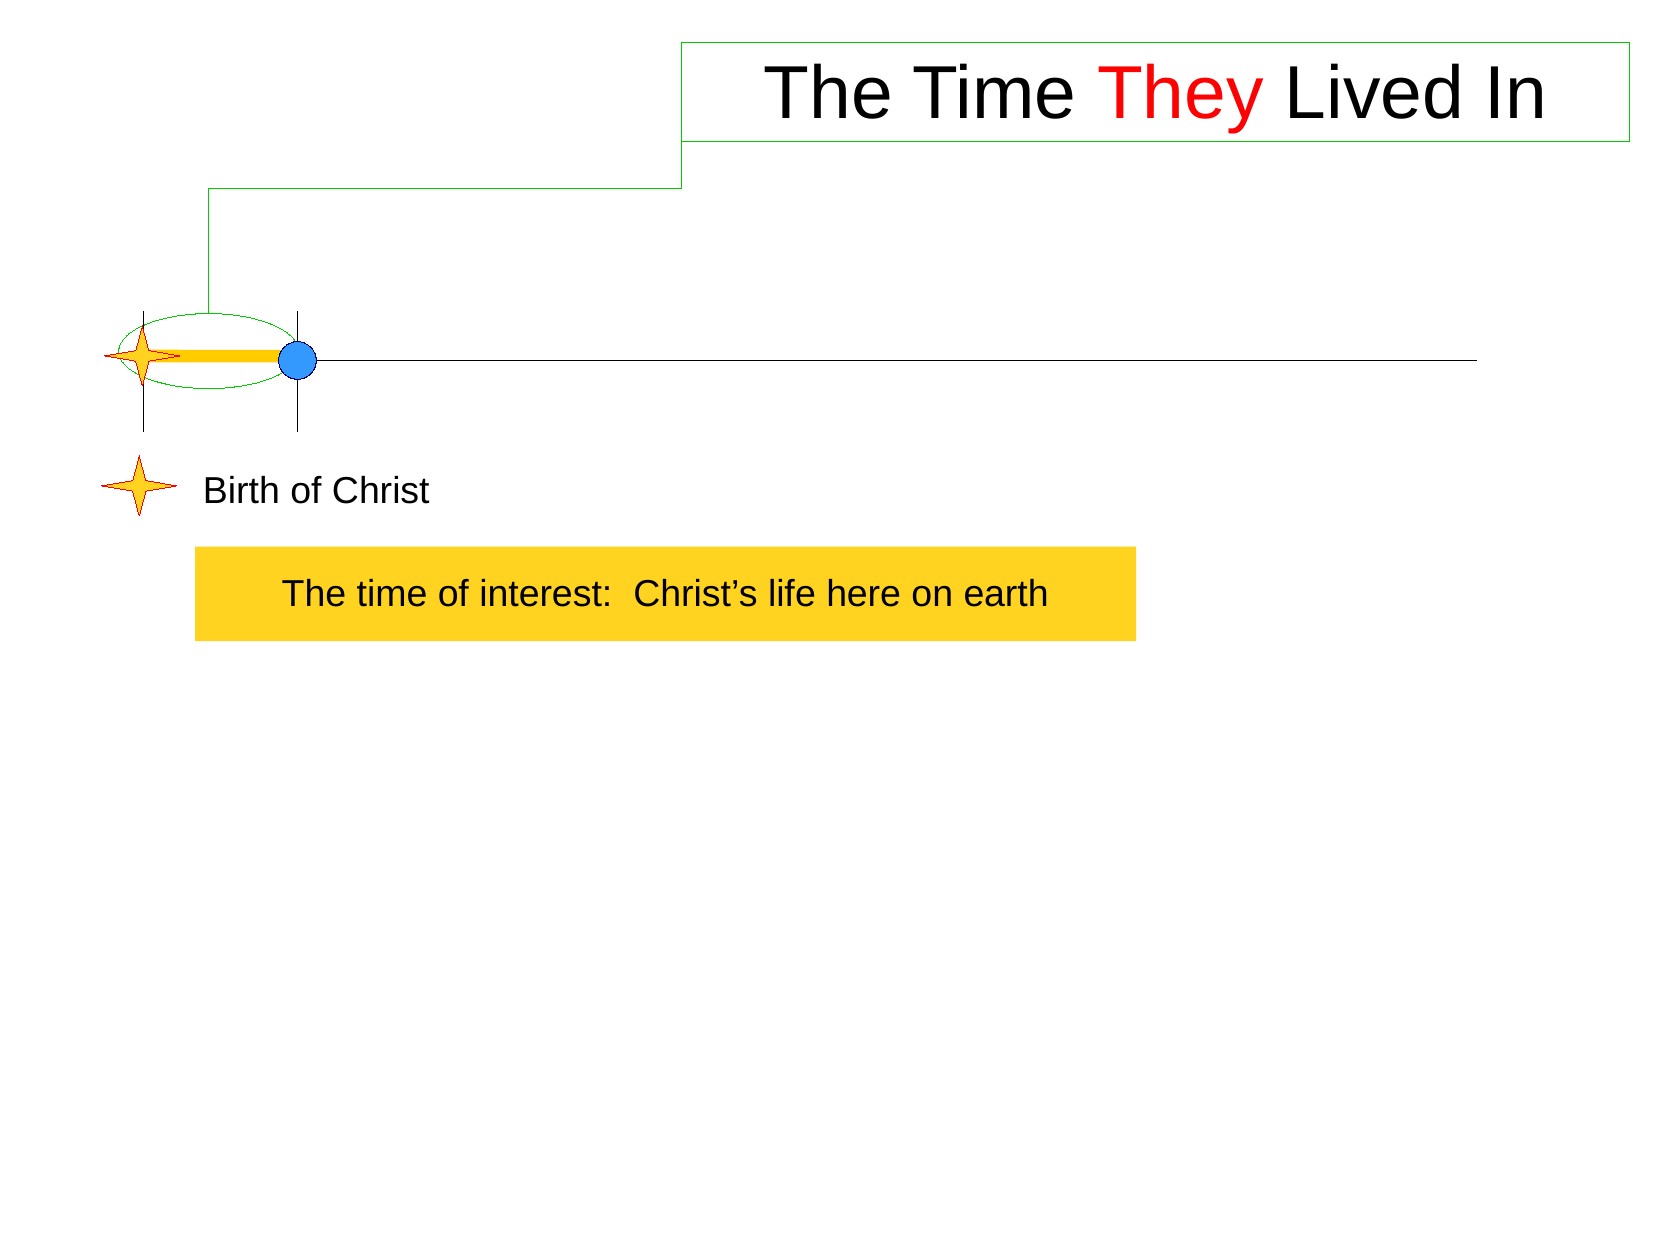

The Time They Lived In
Birth of Christ
The time of interest: Christ’s life here on earth